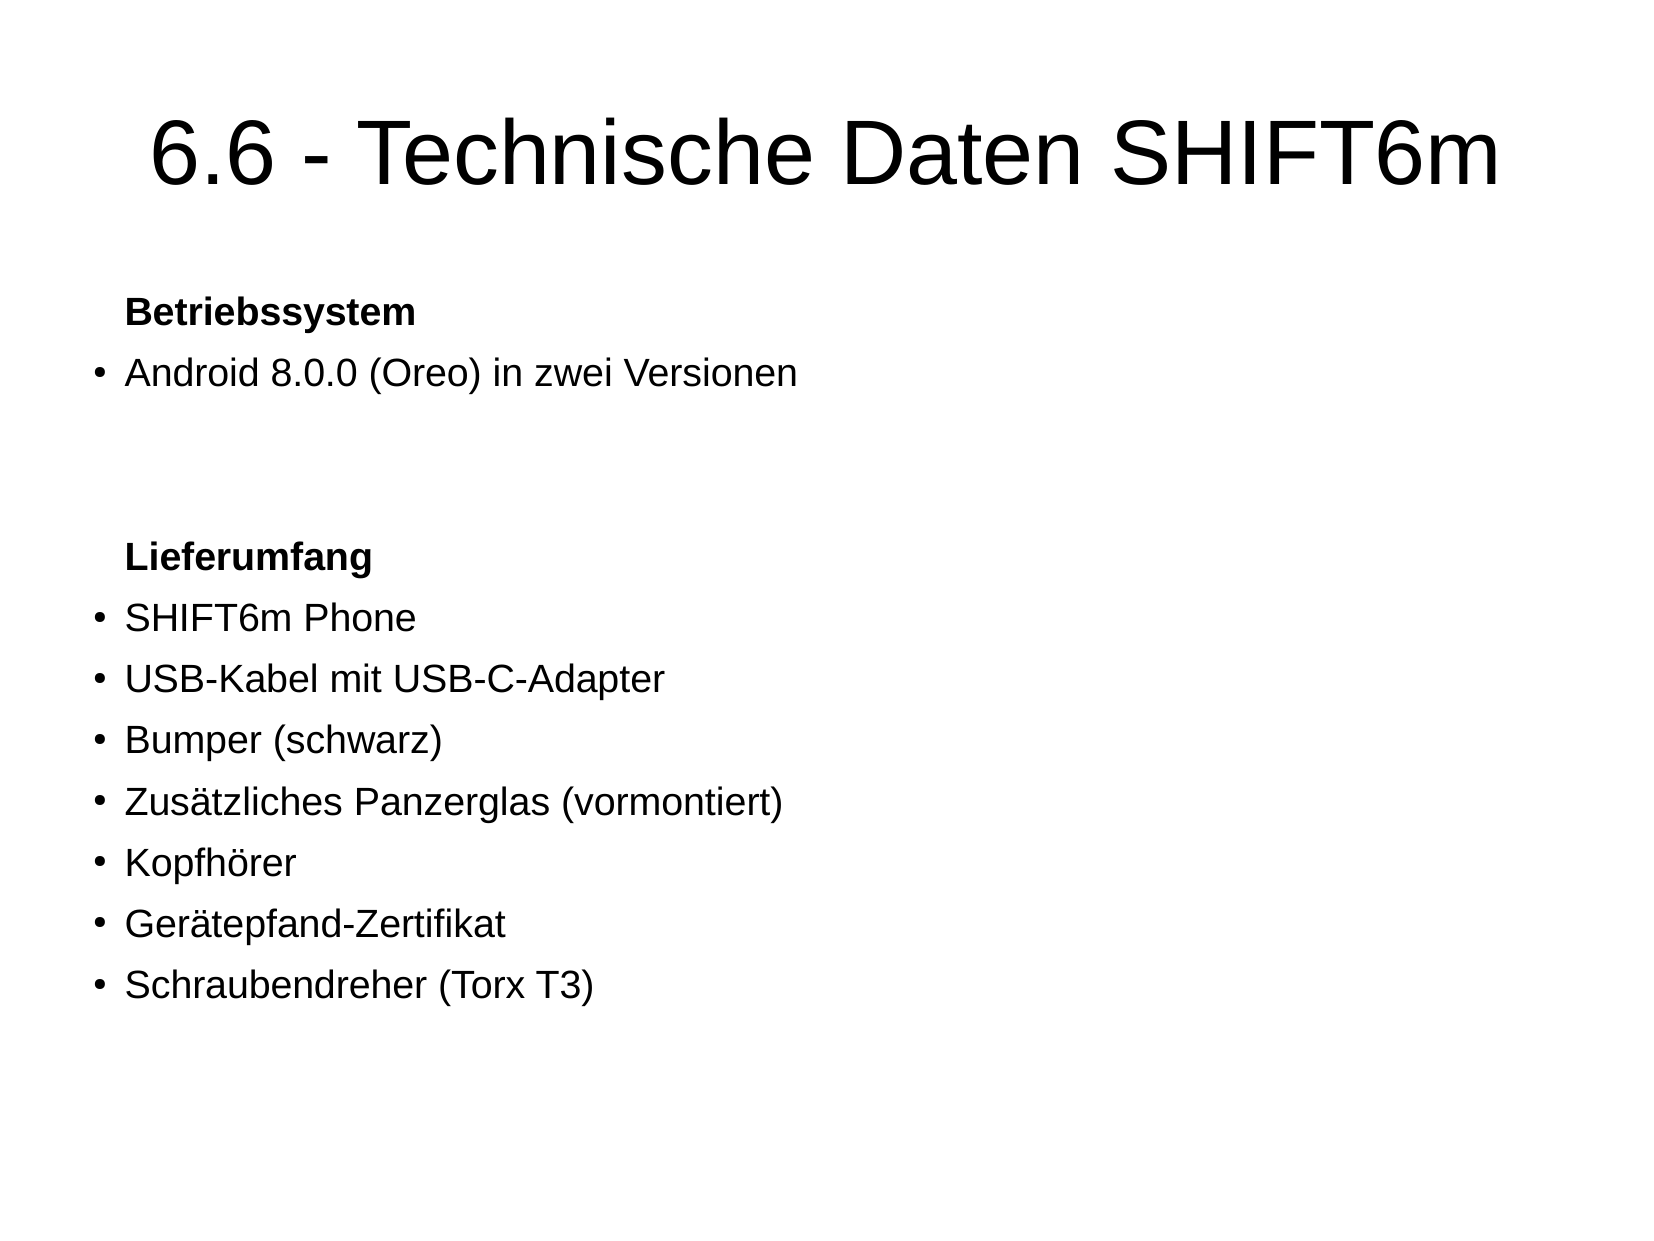

# 6.6 - Technische Daten SHIFT6m
Betriebssystem
Android 8.0.0 (Oreo) in zwei Versionen
Lieferumfang
SHIFT6m Phone
USB-Kabel mit USB-C-Adapter
Bumper (schwarz)
Zusätzliches Panzerglas (vormontiert)
Kopfhörer
Gerätepfand-Zertifikat
Schraubendreher (Torx T3)